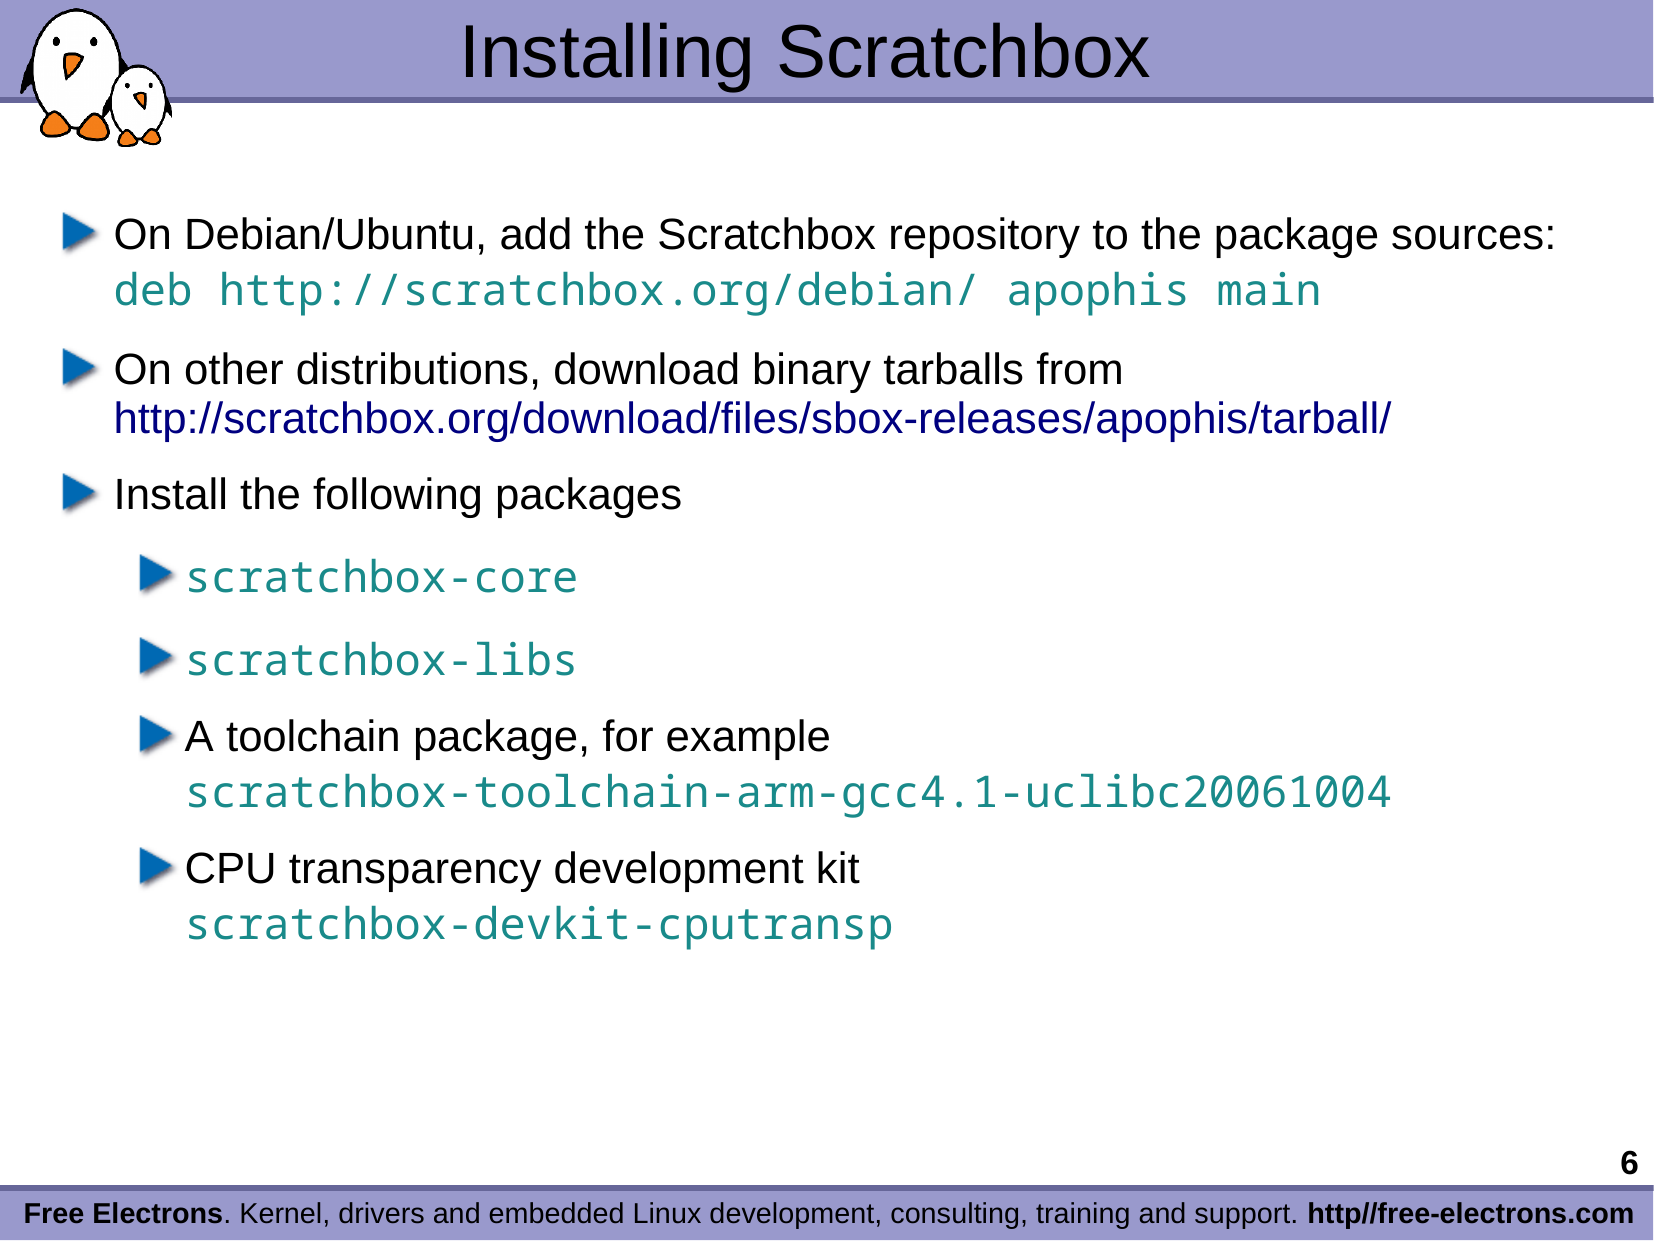

# Installing Scratchbox
On Debian/Ubuntu, add the Scratchbox repository to the package sources:
deb http://scratchbox.org/debian/ apophis main
On other distributions, download binary tarballs from
http://scratchbox.org/download/files/sbox-releases/apophis/tarball/
Install the following packages
scratchbox-core
scratchbox-libs
A toolchain package, for example
scratchbox-toolchain-arm-gcc4.1-uclibc20061004
CPU transparency development kit
scratchbox-devkit-cputransp